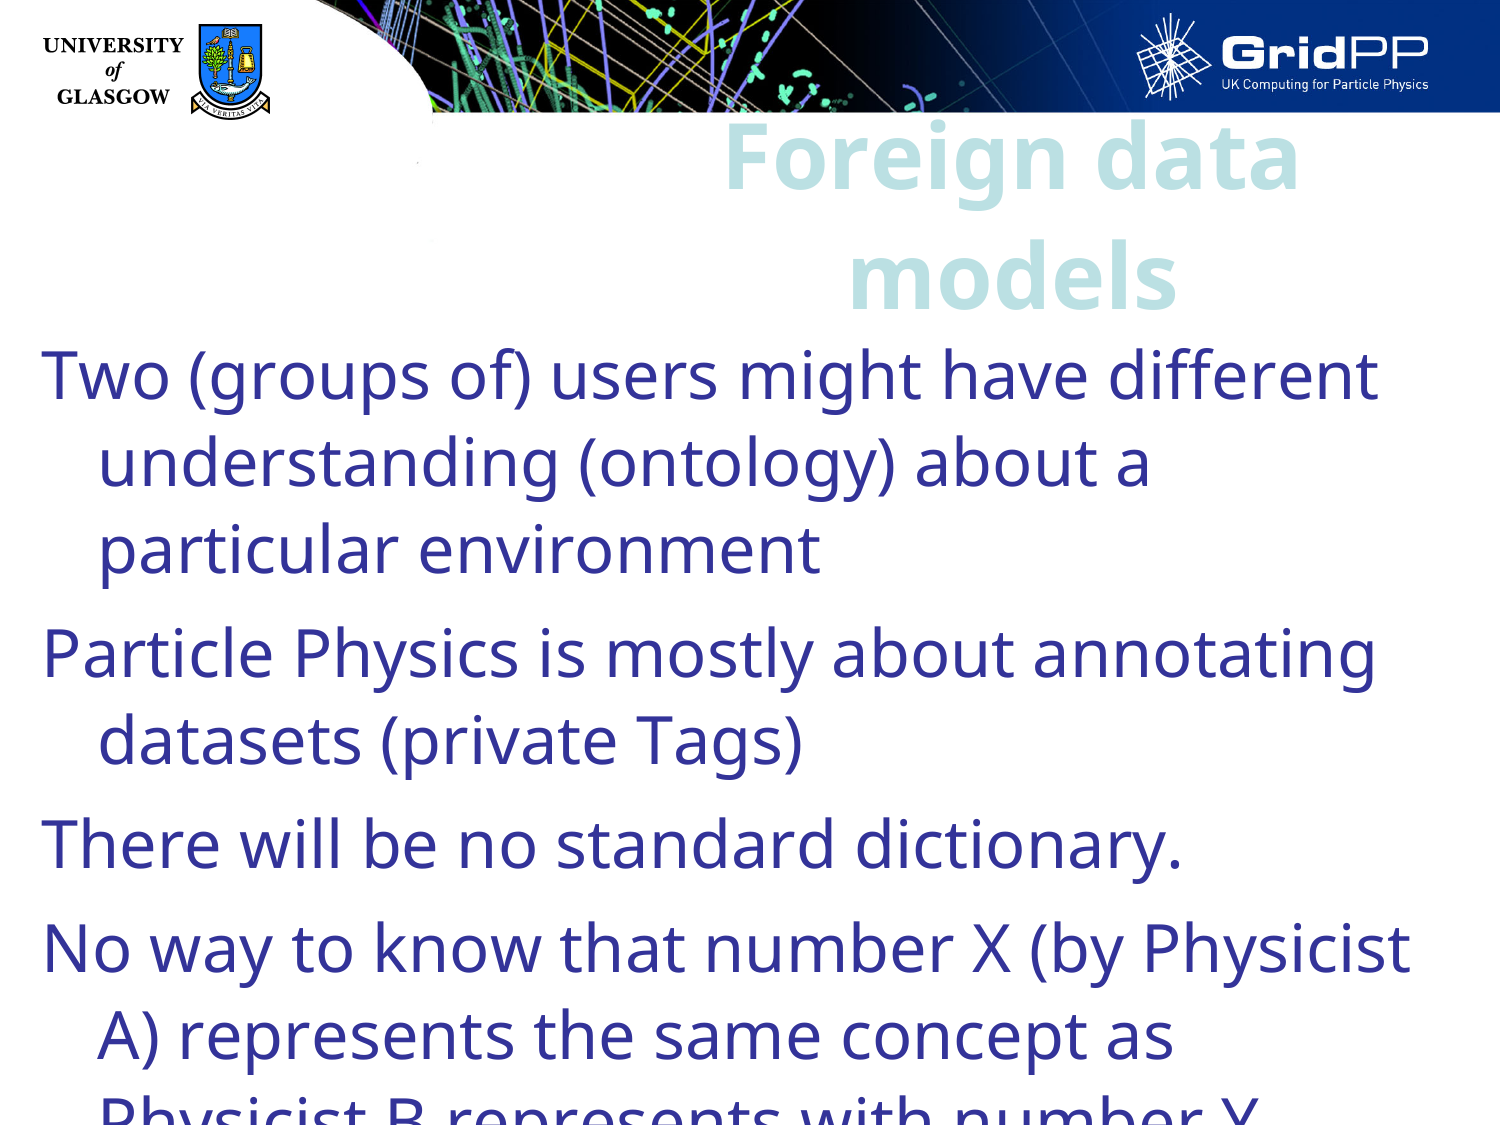

# Foreign data models
Two (groups of) users might have different understanding (ontology) about a particular environment
Particle Physics is mostly about annotating datasets (private Tags)
There will be no standard dictionary.
No way to know that number X (by Physicist A) represents the same concept as Physicist B represents with number Y.